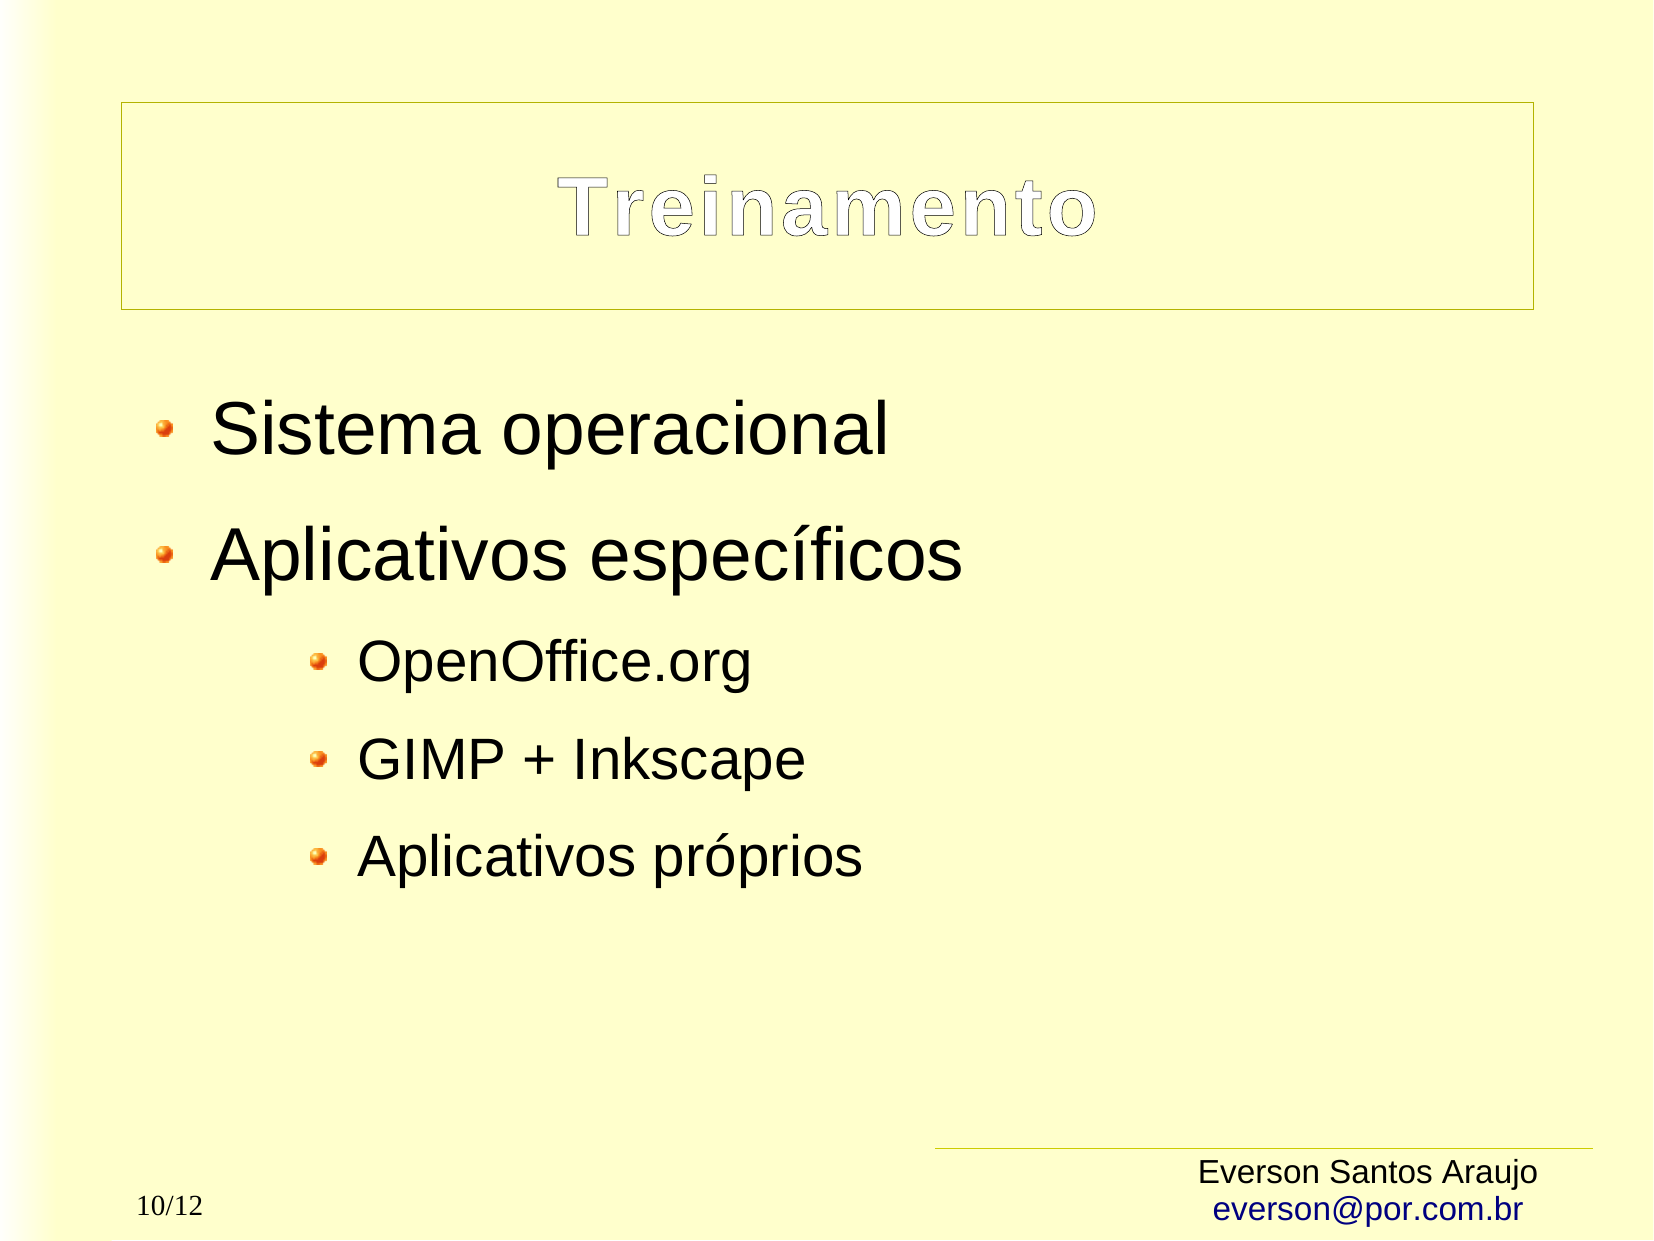

# Treinamento
Sistema operacional
Aplicativos específicos
OpenOffice.org
GIMP + Inkscape
Aplicativos próprios